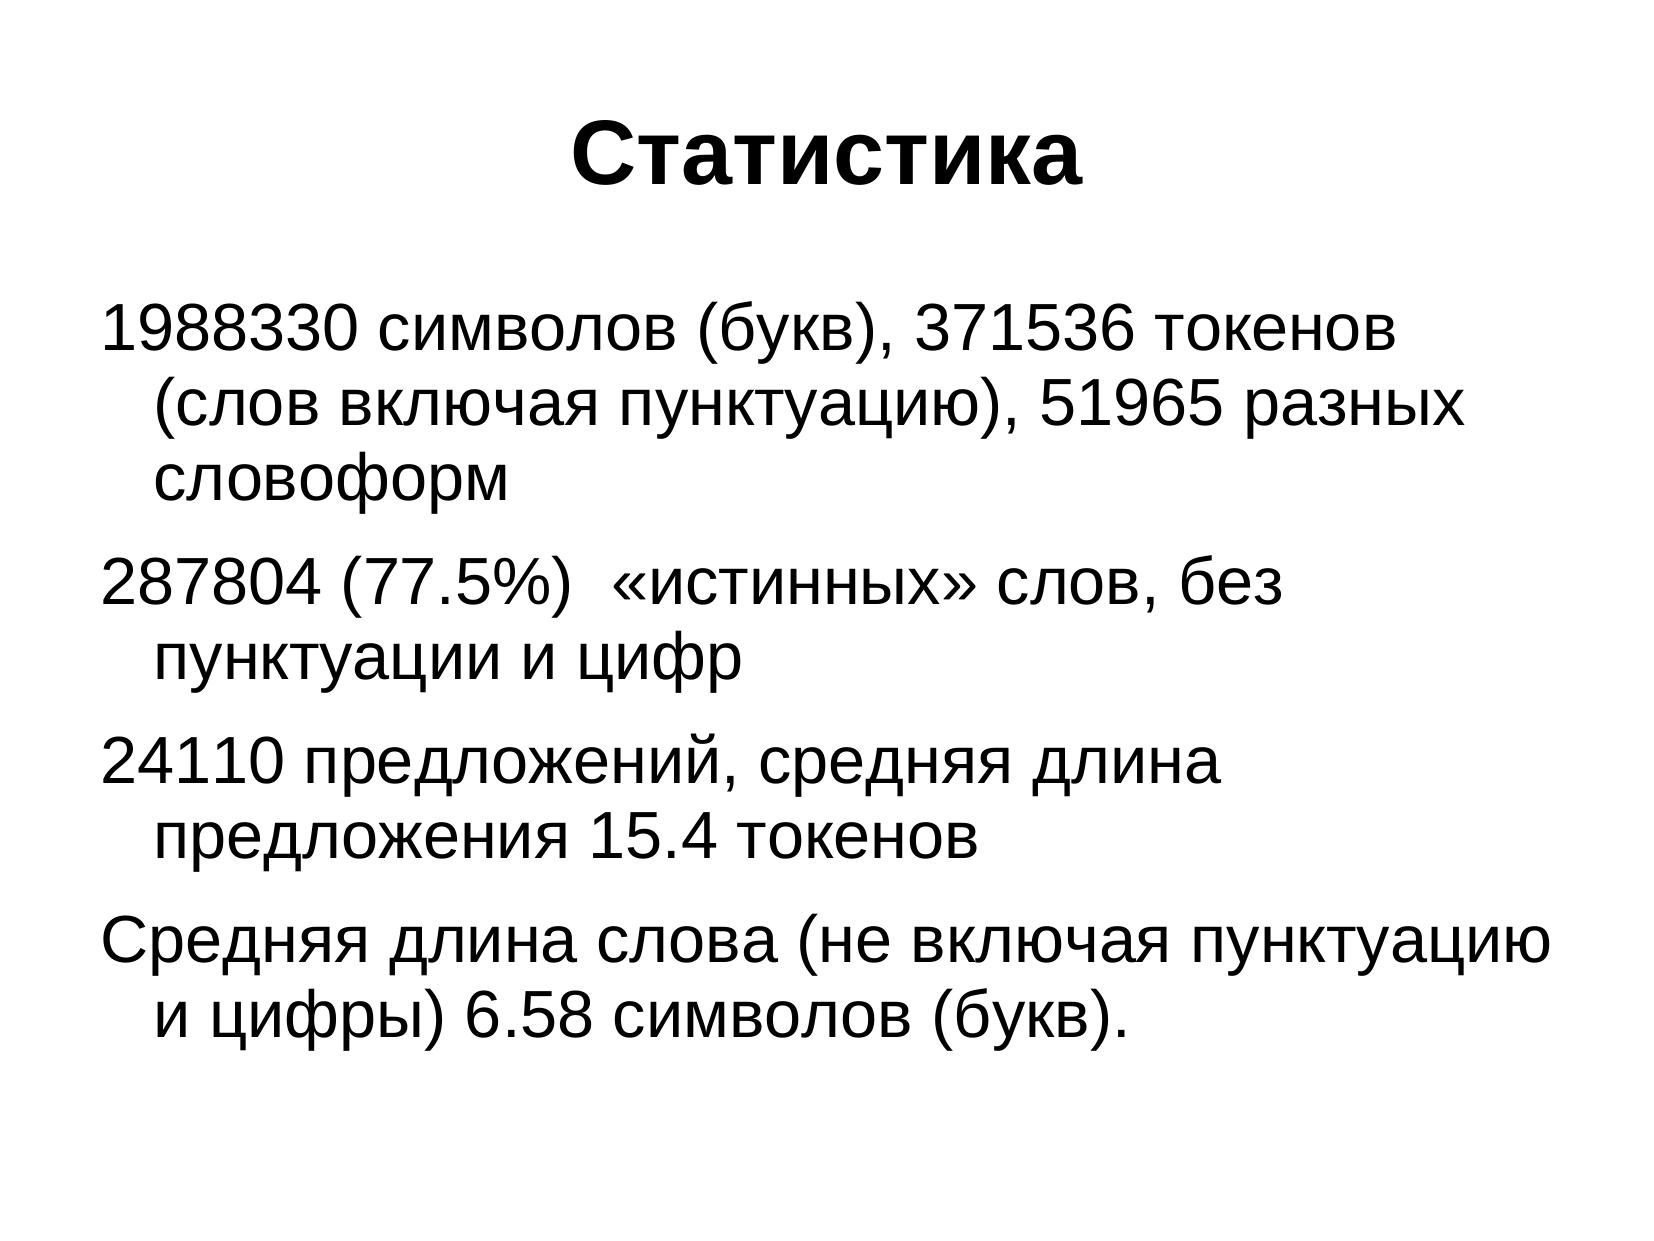

# Статистика
1988330 символов (букв), 371536 токенов (слов включая пунктуацию), 51965 разных словоформ
287804 (77.5%) «истинных» слов, без пунктуации и цифр
24110 предложений, средняя длина предложения 15.4 токенов
Средняя длина слова (не включая пунктуацию и цифры) 6.58 символов (букв).